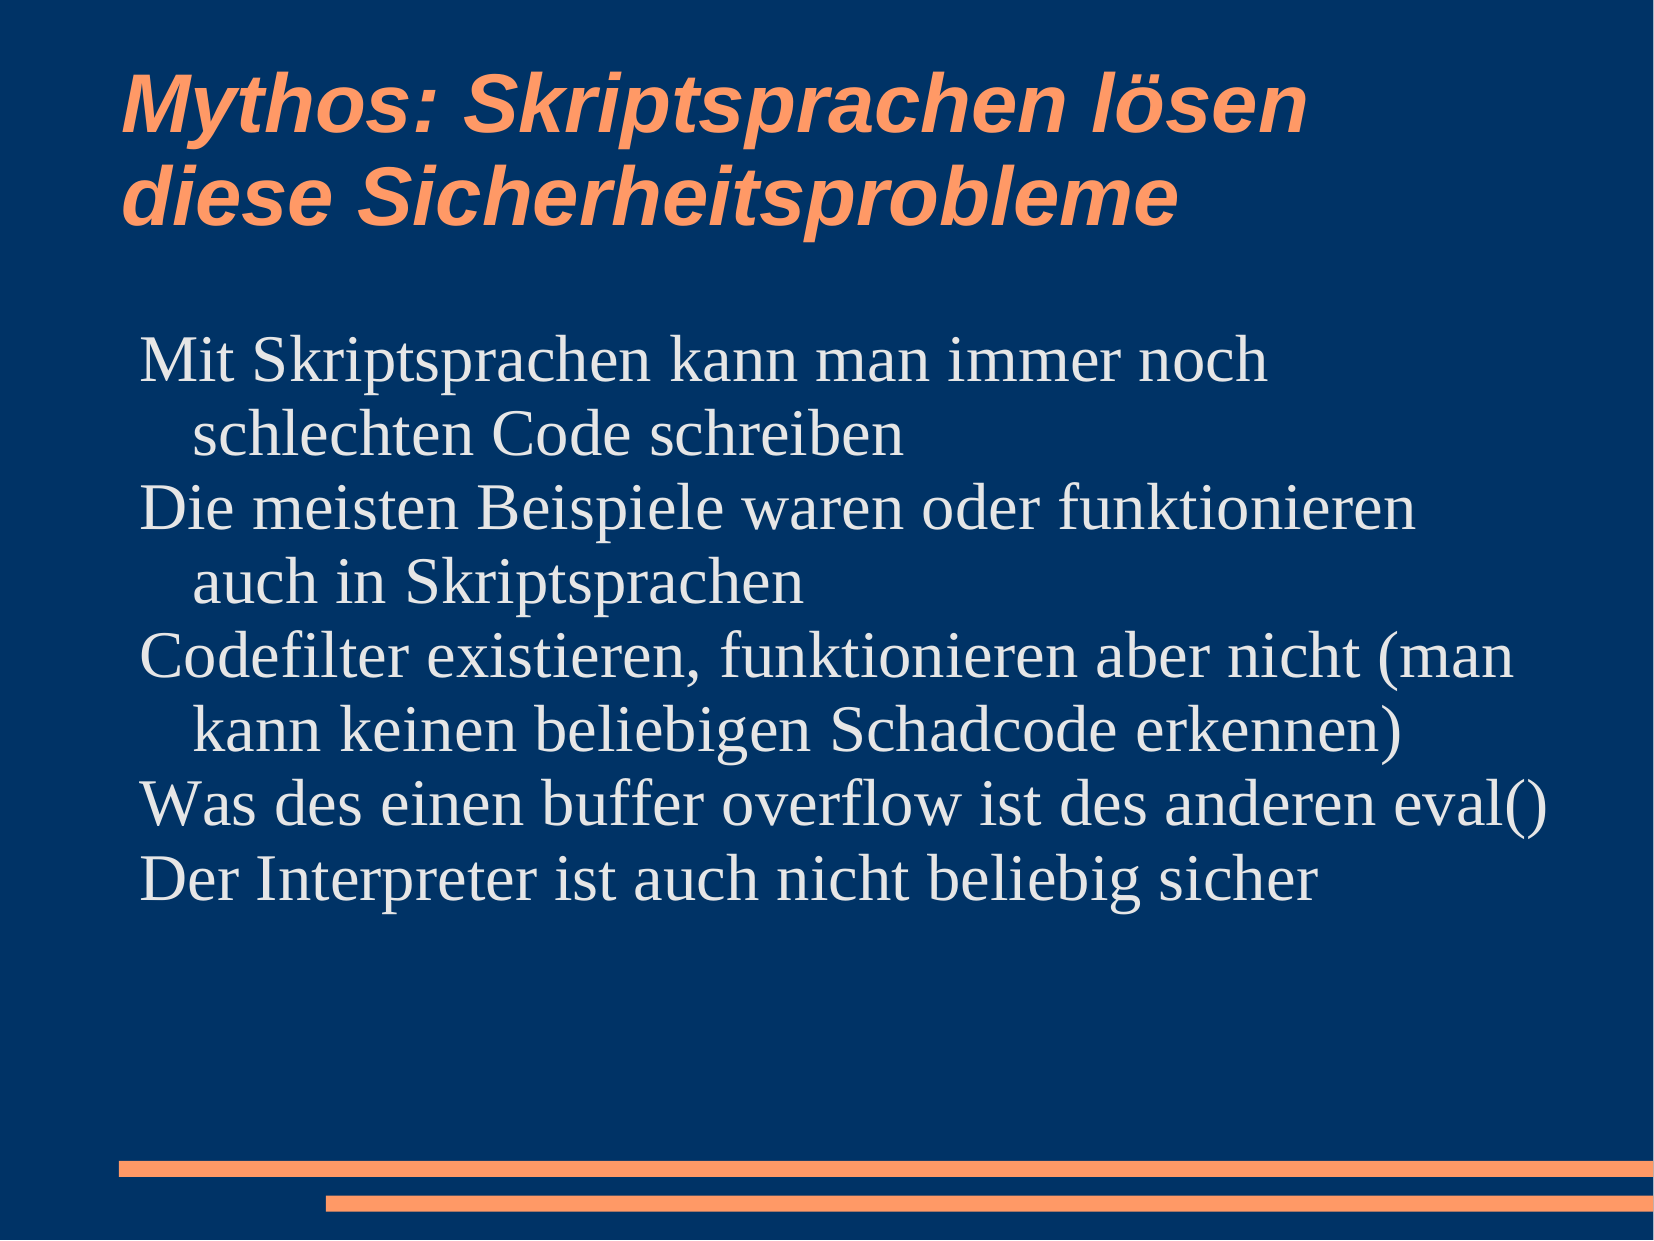

# Mythos: Skriptsprachen lösen diese Sicherheitsprobleme
Mit Skriptsprachen kann man immer noch schlechten Code schreiben
Die meisten Beispiele waren oder funktionieren auch in Skriptsprachen
Codefilter existieren, funktionieren aber nicht (man kann keinen beliebigen Schadcode erkennen)
Was des einen buffer overflow ist des anderen eval()
Der Interpreter ist auch nicht beliebig sicher